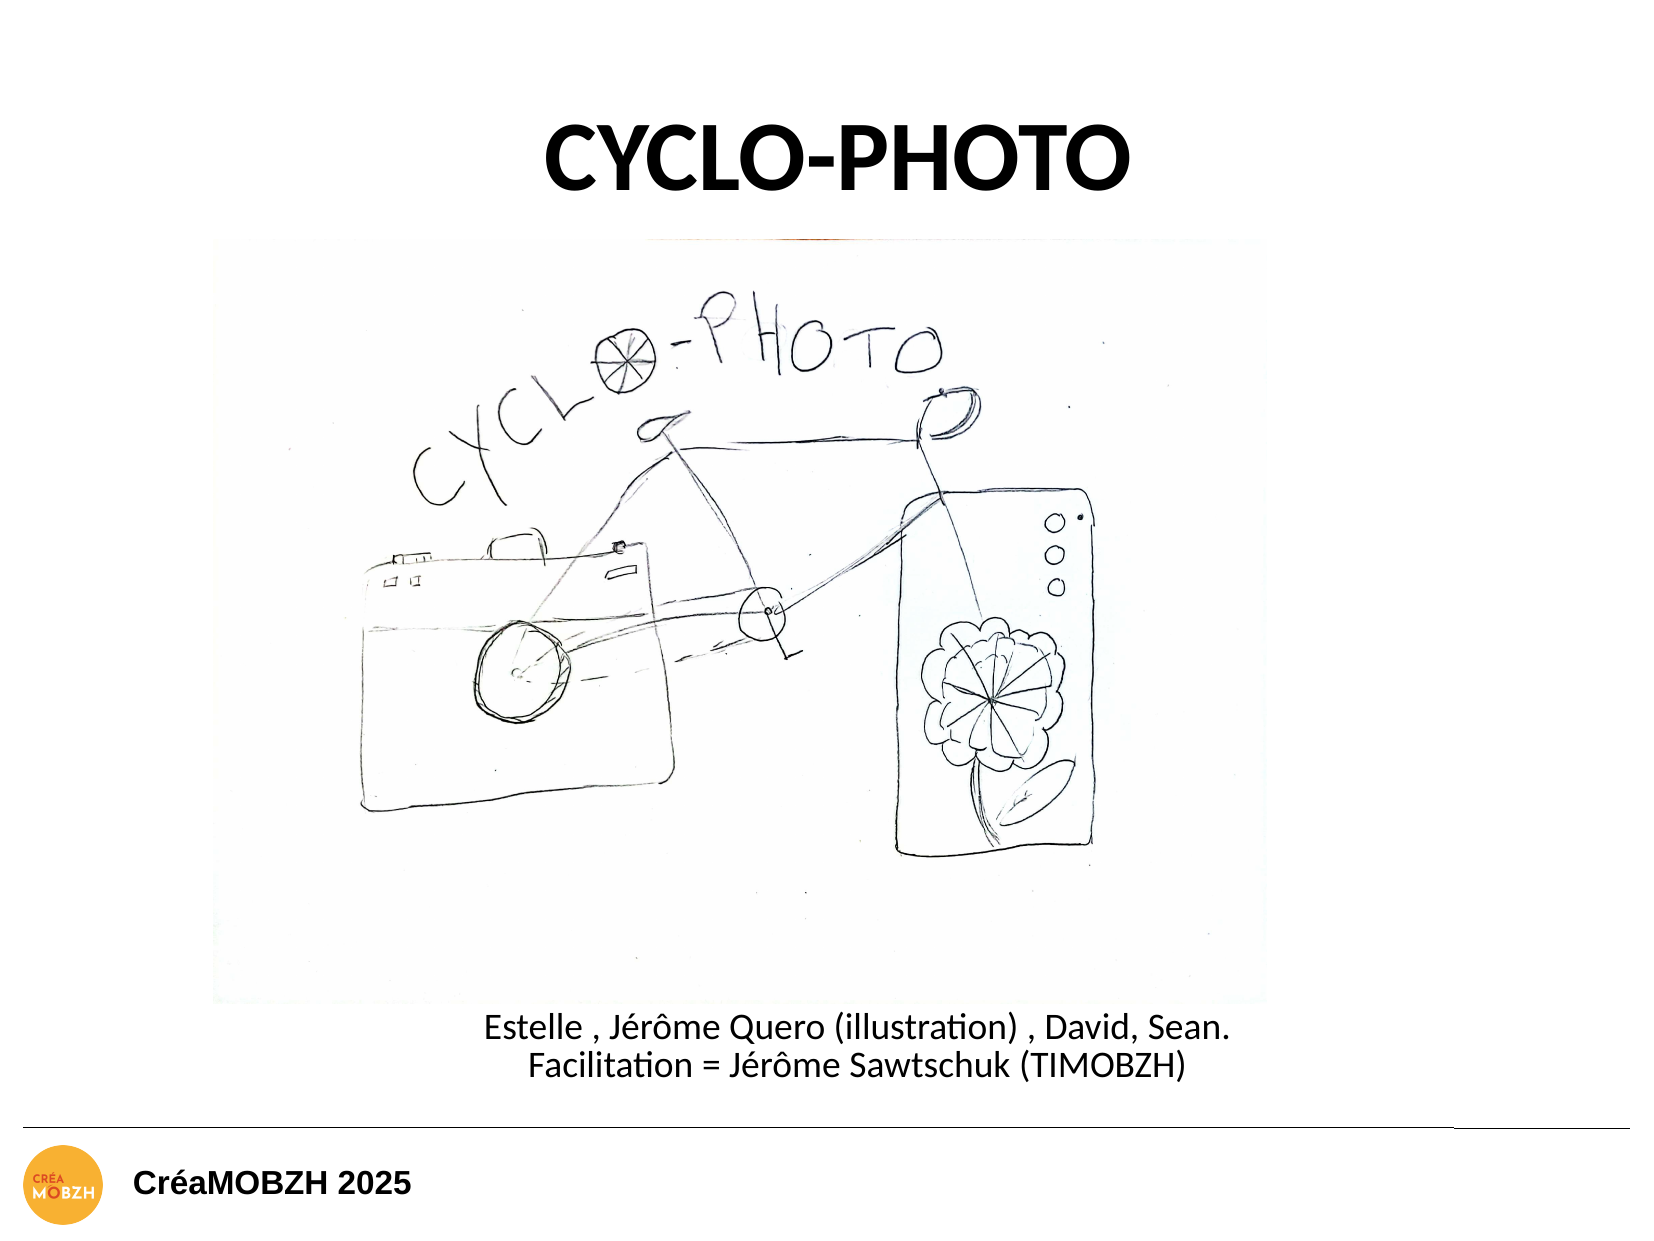

# CYCLO-PHOTO
Estelle , Jérôme Quero (illustration) , David, Sean.
Facilitation = Jérôme Sawtschuk (TIMOBZH)
CréaMOBZH 2025